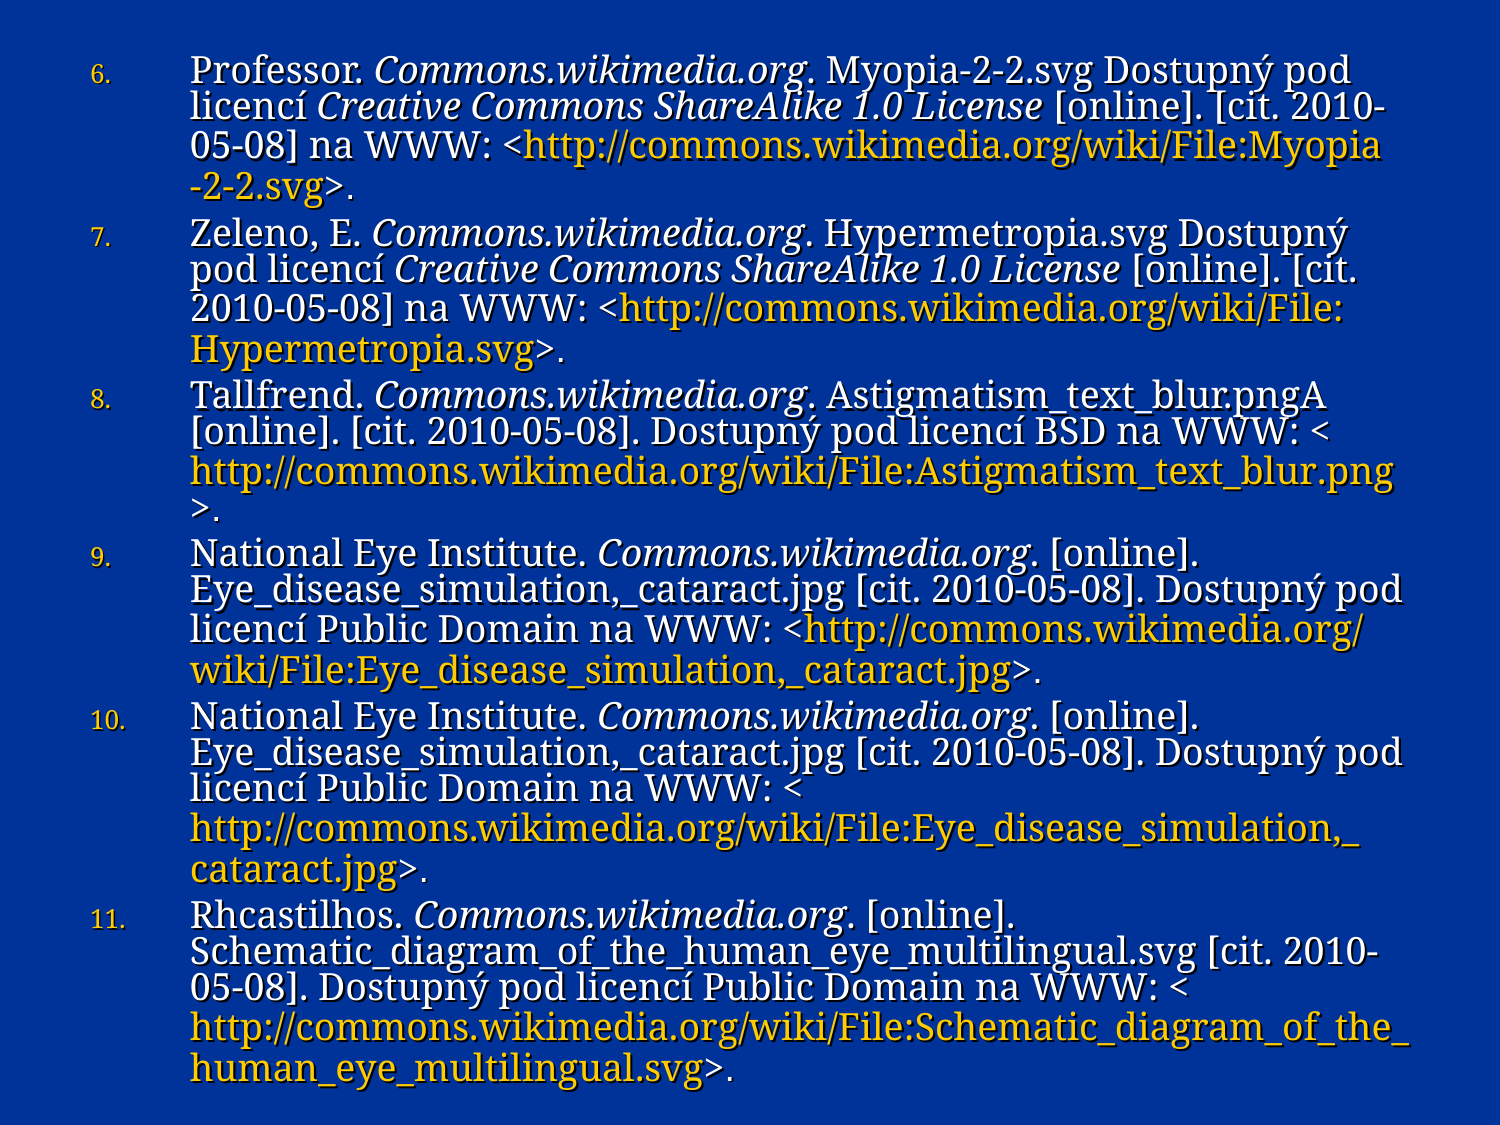

# Professor. Commons.wikimedia.org. Myopia-2-2.svg Dostupný pod licencí Creative Commons ShareAlike 1.0 License [online]. [cit. 2010-05-08] na WWW: <http://commons.wikimedia.org/wiki/File:Myopia-2-2.svg>.
Zeleno, E. Commons.wikimedia.org. Hypermetropia.svg Dostupný pod licencí Creative Commons ShareAlike 1.0 License [online]. [cit. 2010-05-08] na WWW: <http://commons.wikimedia.org/wiki/File:Hypermetropia.svg>.
Tallfrend. Commons.wikimedia.org. Astigmatism_text_blur.pngA [online]. [cit. 2010-05-08]. Dostupný pod licencí BSD na WWW: <http://commons.wikimedia.org/wiki/File:Astigmatism_text_blur.png>.
National Eye Institute. Commons.wikimedia.org. [online]. Eye_disease_simulation,_cataract.jpg [cit. 2010-05-08]. Dostupný pod licencí Public Domain na WWW: <http://commons.wikimedia.org/wiki/File:Eye_disease_simulation,_cataract.jpg>.
National Eye Institute. Commons.wikimedia.org. [online]. Eye_disease_simulation,_cataract.jpg [cit. 2010-05-08]. Dostupný pod licencí Public Domain na WWW: <http://commons.wikimedia.org/wiki/File:Eye_disease_simulation,_cataract.jpg>.
Rhcastilhos. Commons.wikimedia.org. [online]. Schematic_diagram_of_the_human_eye_multilingual.svg [cit. 2010-05-08]. Dostupný pod licencí Public Domain na WWW: <http://commons.wikimedia.org/wiki/File:Schematic_diagram_of_the_human_eye_multilingual.svg>.